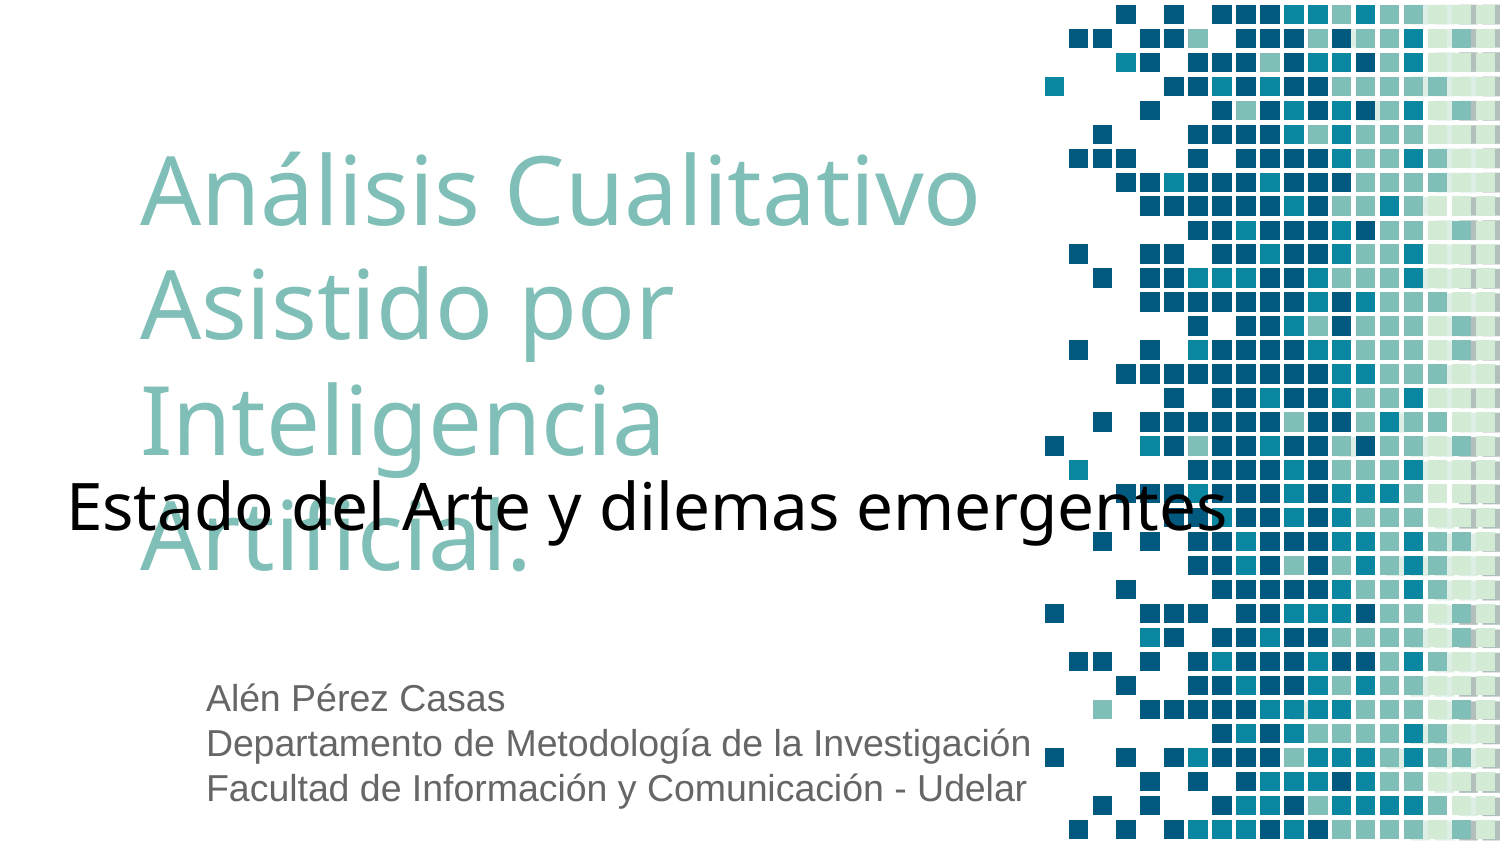

# Análisis Cualitativo Asistido por Inteligencia Artificial.
Estado del Arte y dilemas emergentes
Alén Pérez Casas
Departamento de Metodología de la Investigación
Facultad de Información y Comunicación - Udelar